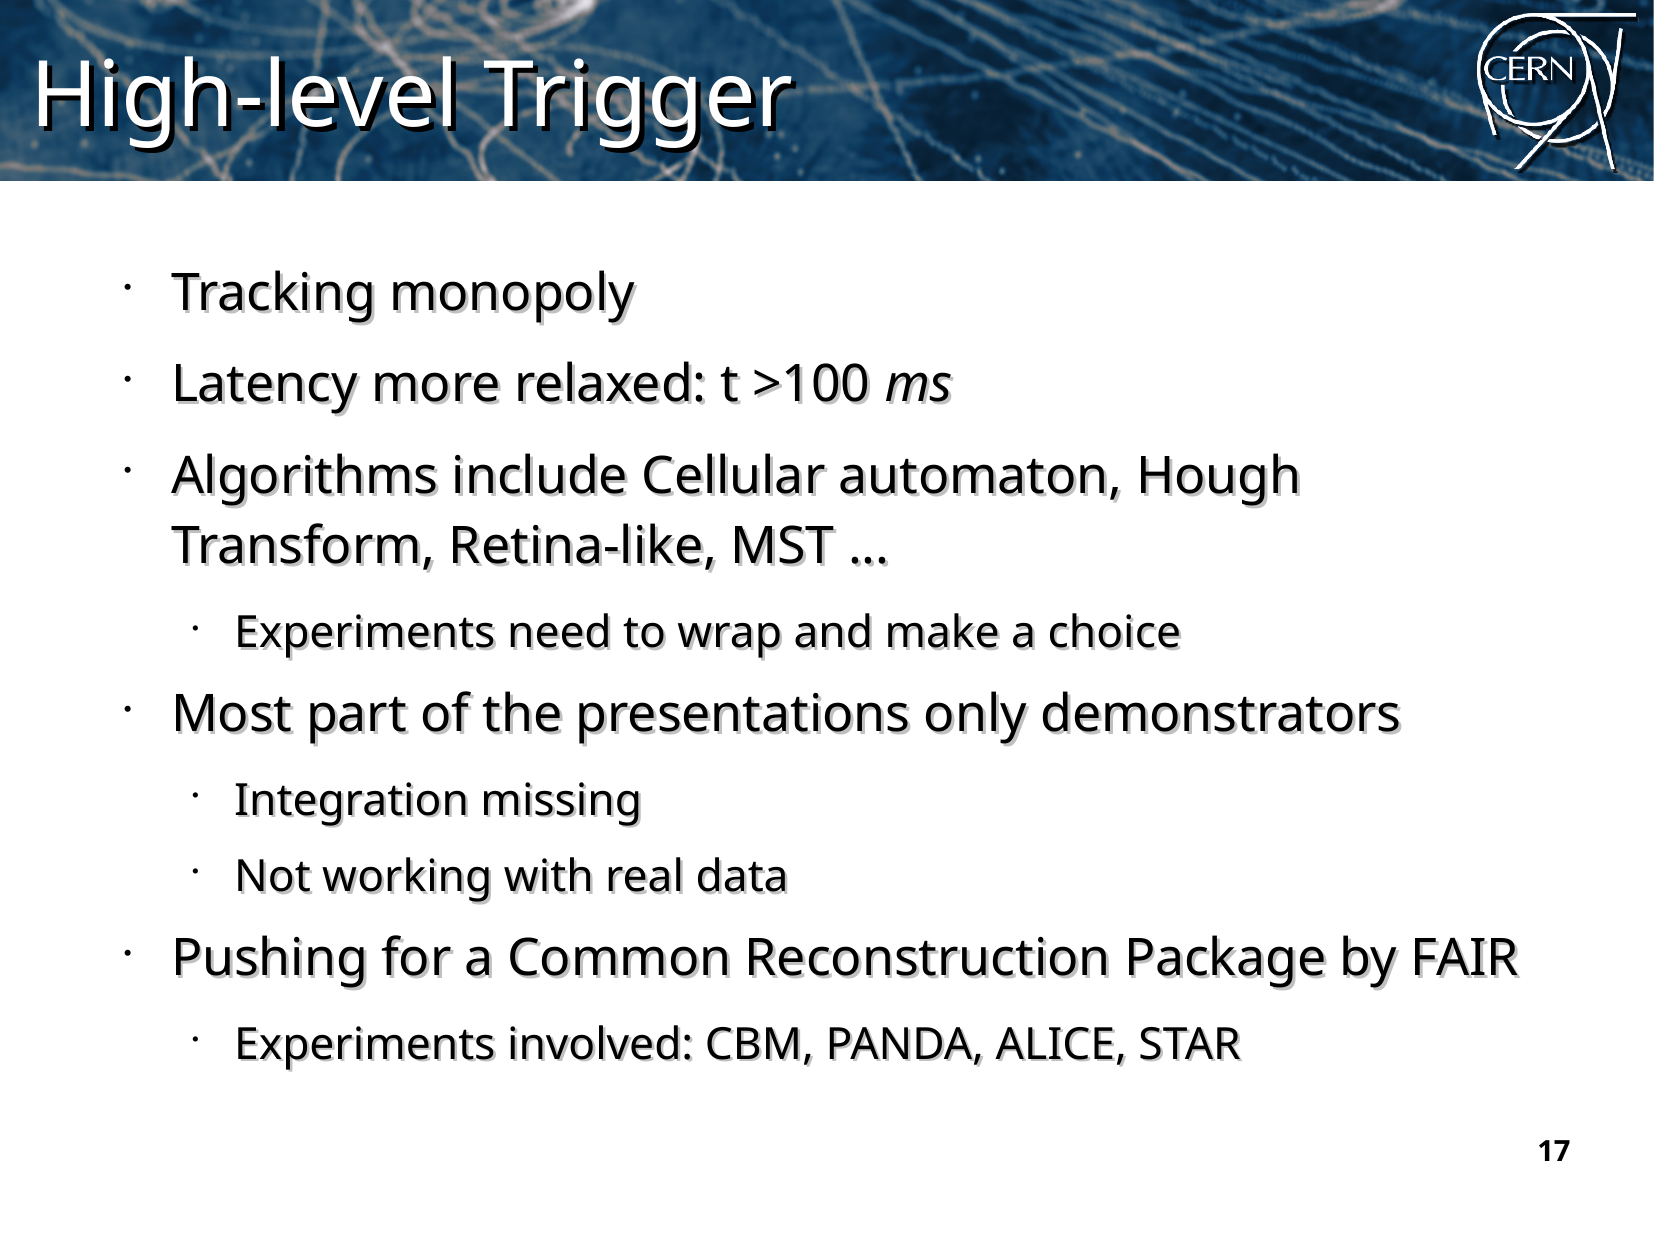

# High-level Trigger
Tracking monopoly
Latency more relaxed: t >100 ms
Algorithms include Cellular automaton, Hough Transform, Retina-like, MST ...
Experiments need to wrap and make a choice
Most part of the presentations only demonstrators
Integration missing
Not working with real data
Pushing for a Common Reconstruction Package by FAIR
Experiments involved: CBM, PANDA, ALICE, STAR
17